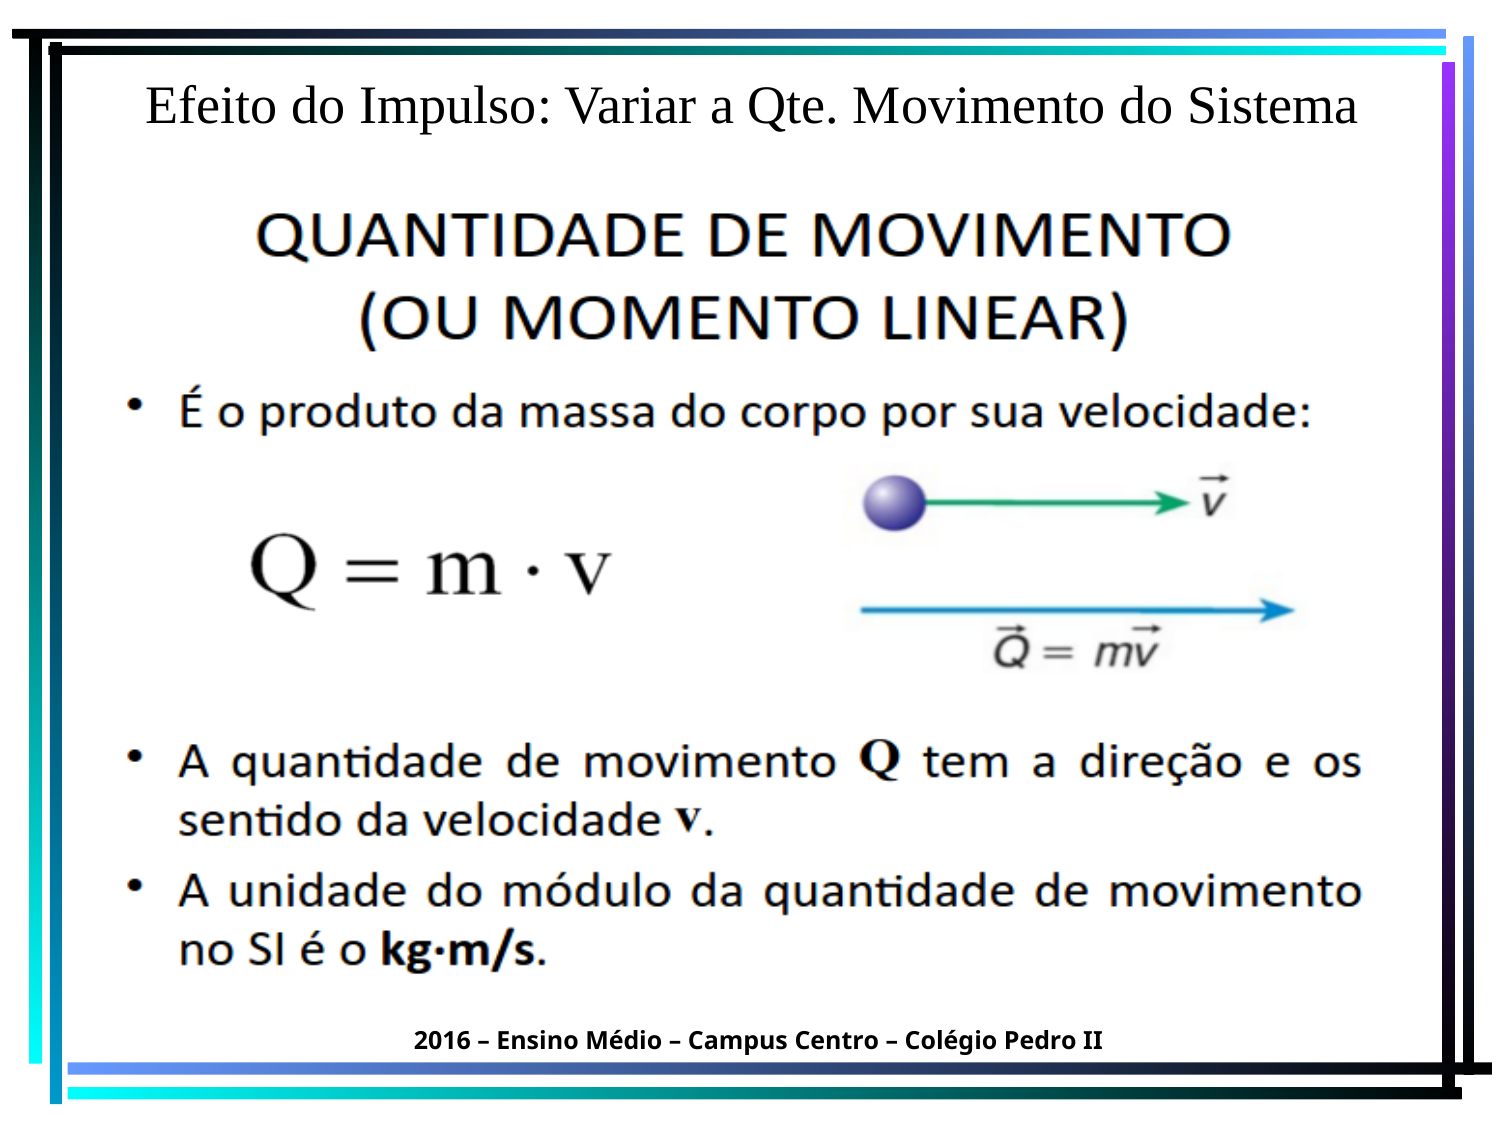

# Efeito do Impulso: Variar a Qte. Movimento do Sistema
2016 – Ensino Médio – Campus Centro – Colégio Pedro II